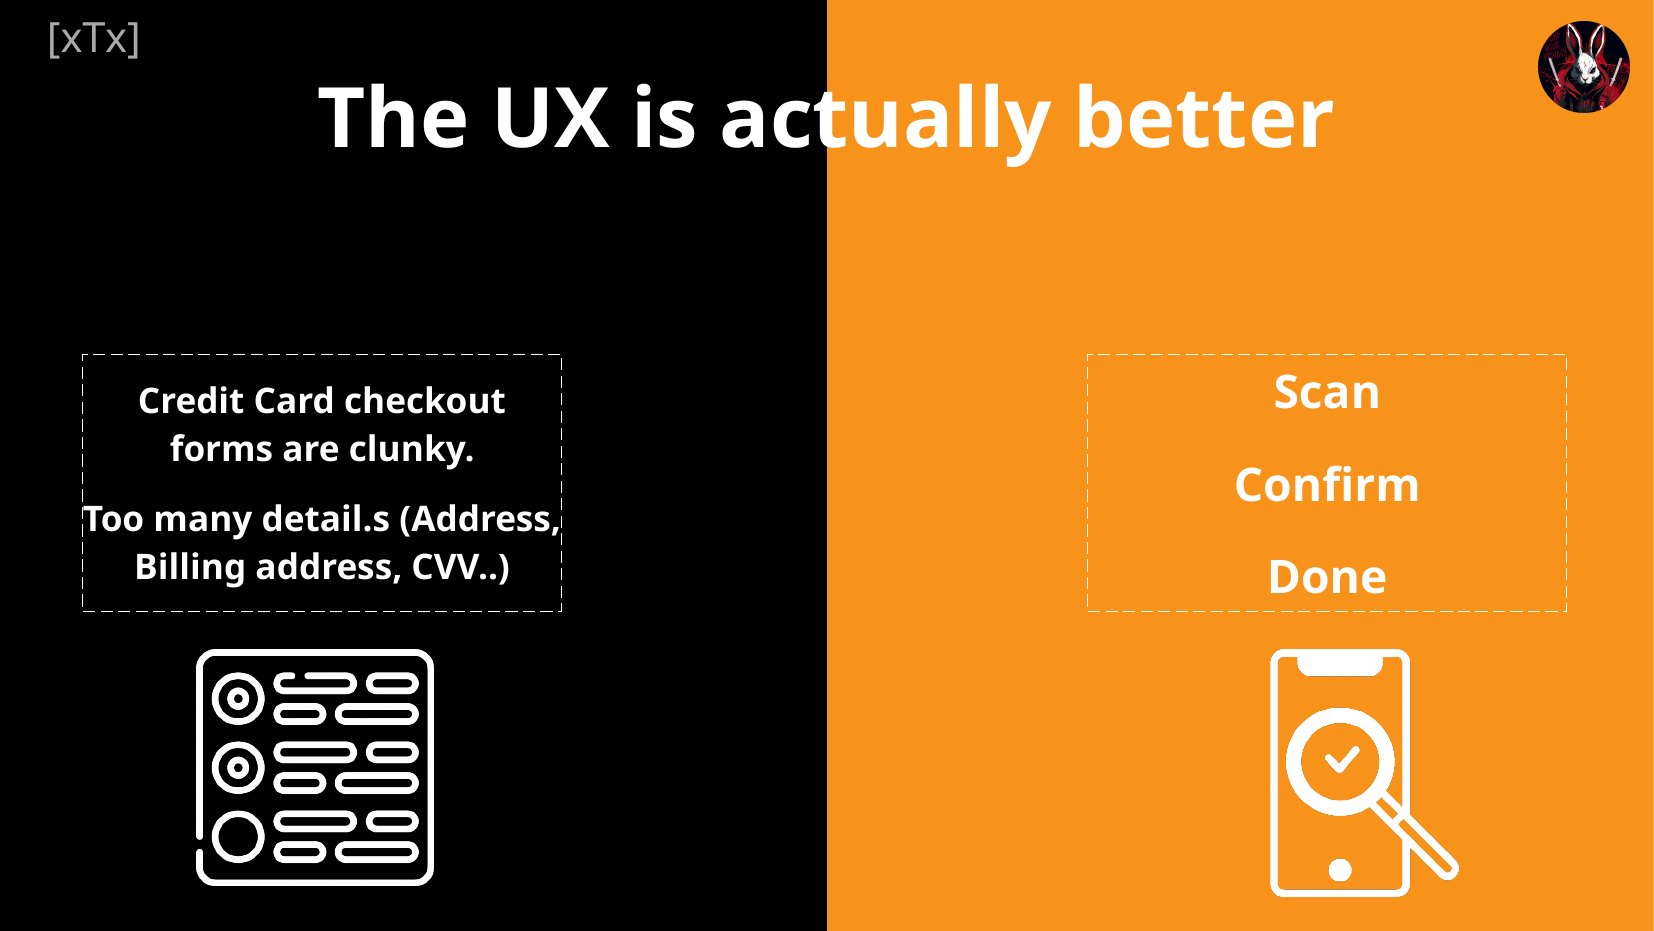

[xTx]
The UX is actually better
# Credit Card checkout forms are clunky.
Too many detail.s (Address, Billing address, CVV..)
Scan
Confirm
Done